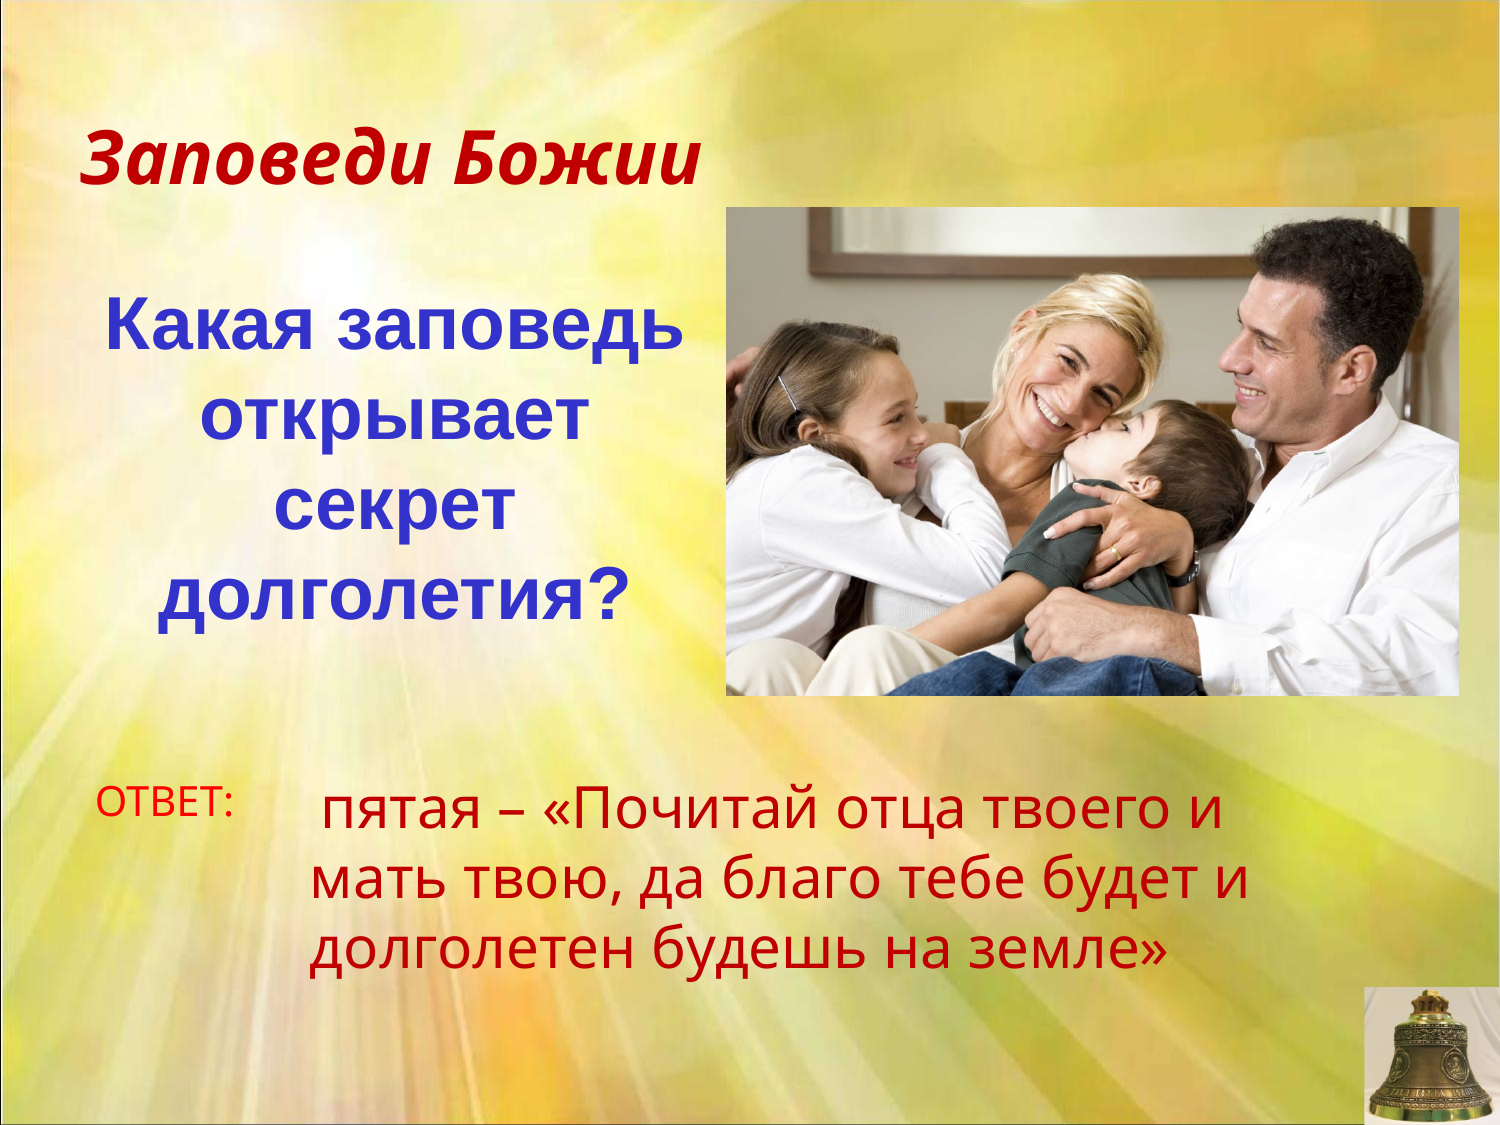

Заповеди Божии
Какая заповедь открывает секрет долголетия?
 пятая – «Почитай отца твоего и мать твою, да благо тебе будет и долголетен будешь на земле»
ОТВЕТ: